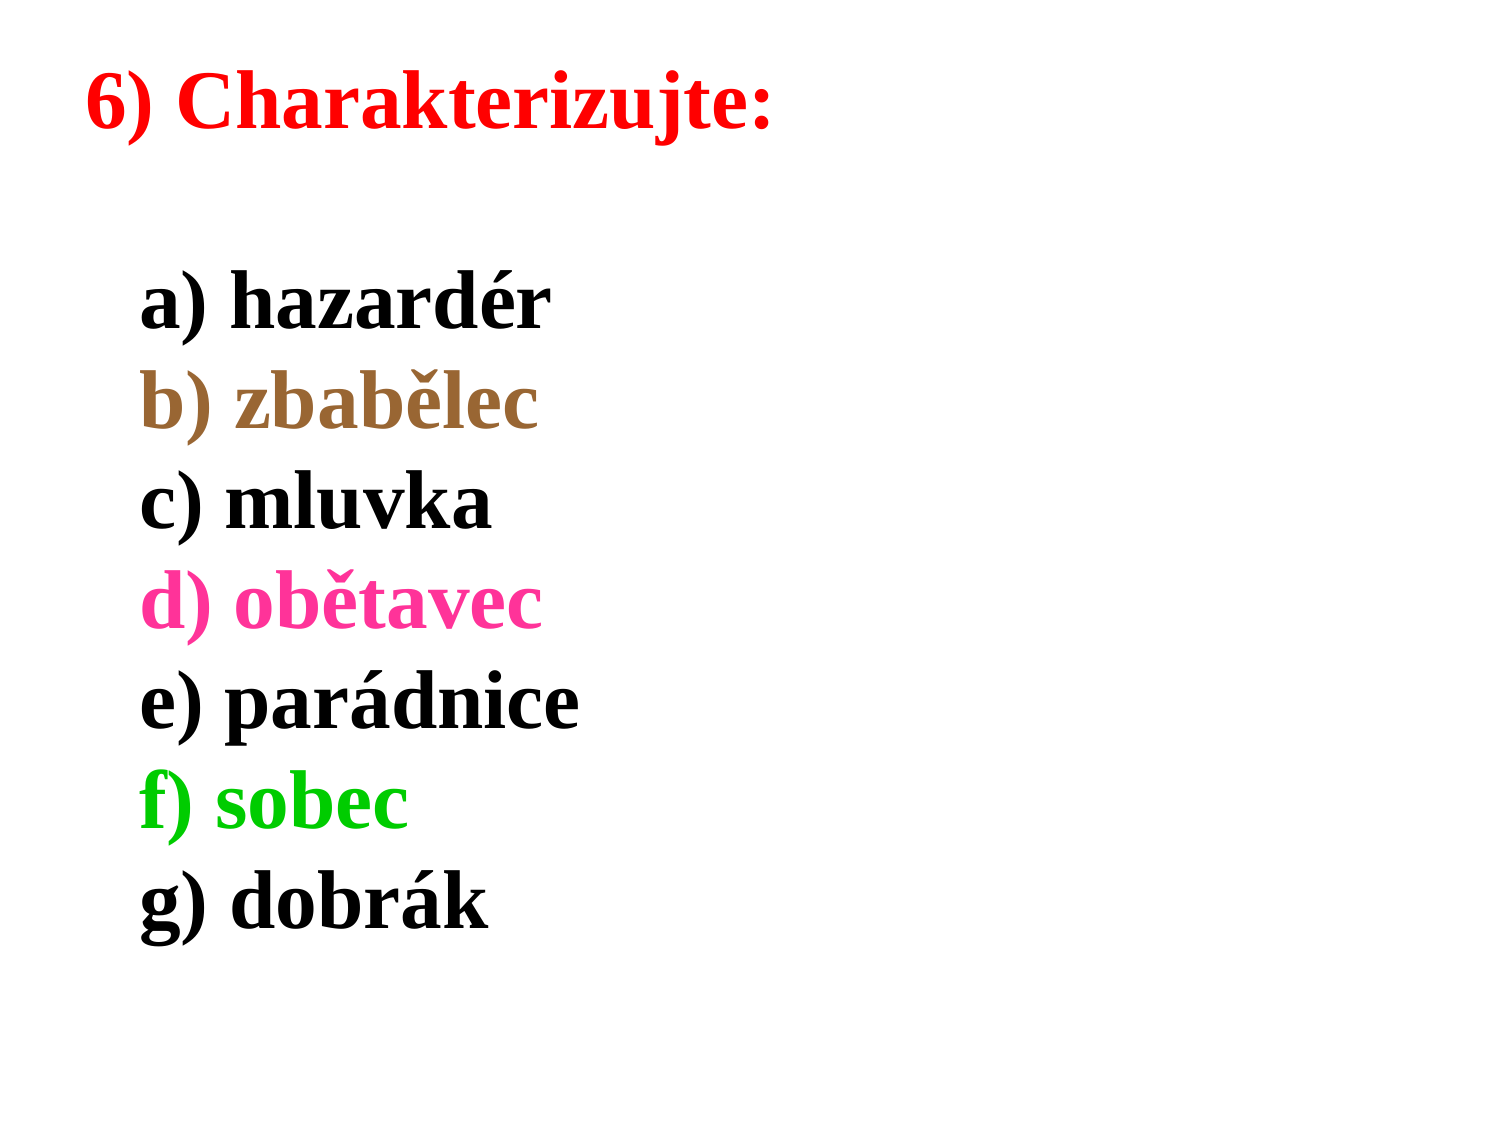

6) Charakterizujte:
 a) hazardér
 b) zbabělec
 c) mluvka
 d) obětavec
 e) parádnice
 f) sobec
 g) dobrák